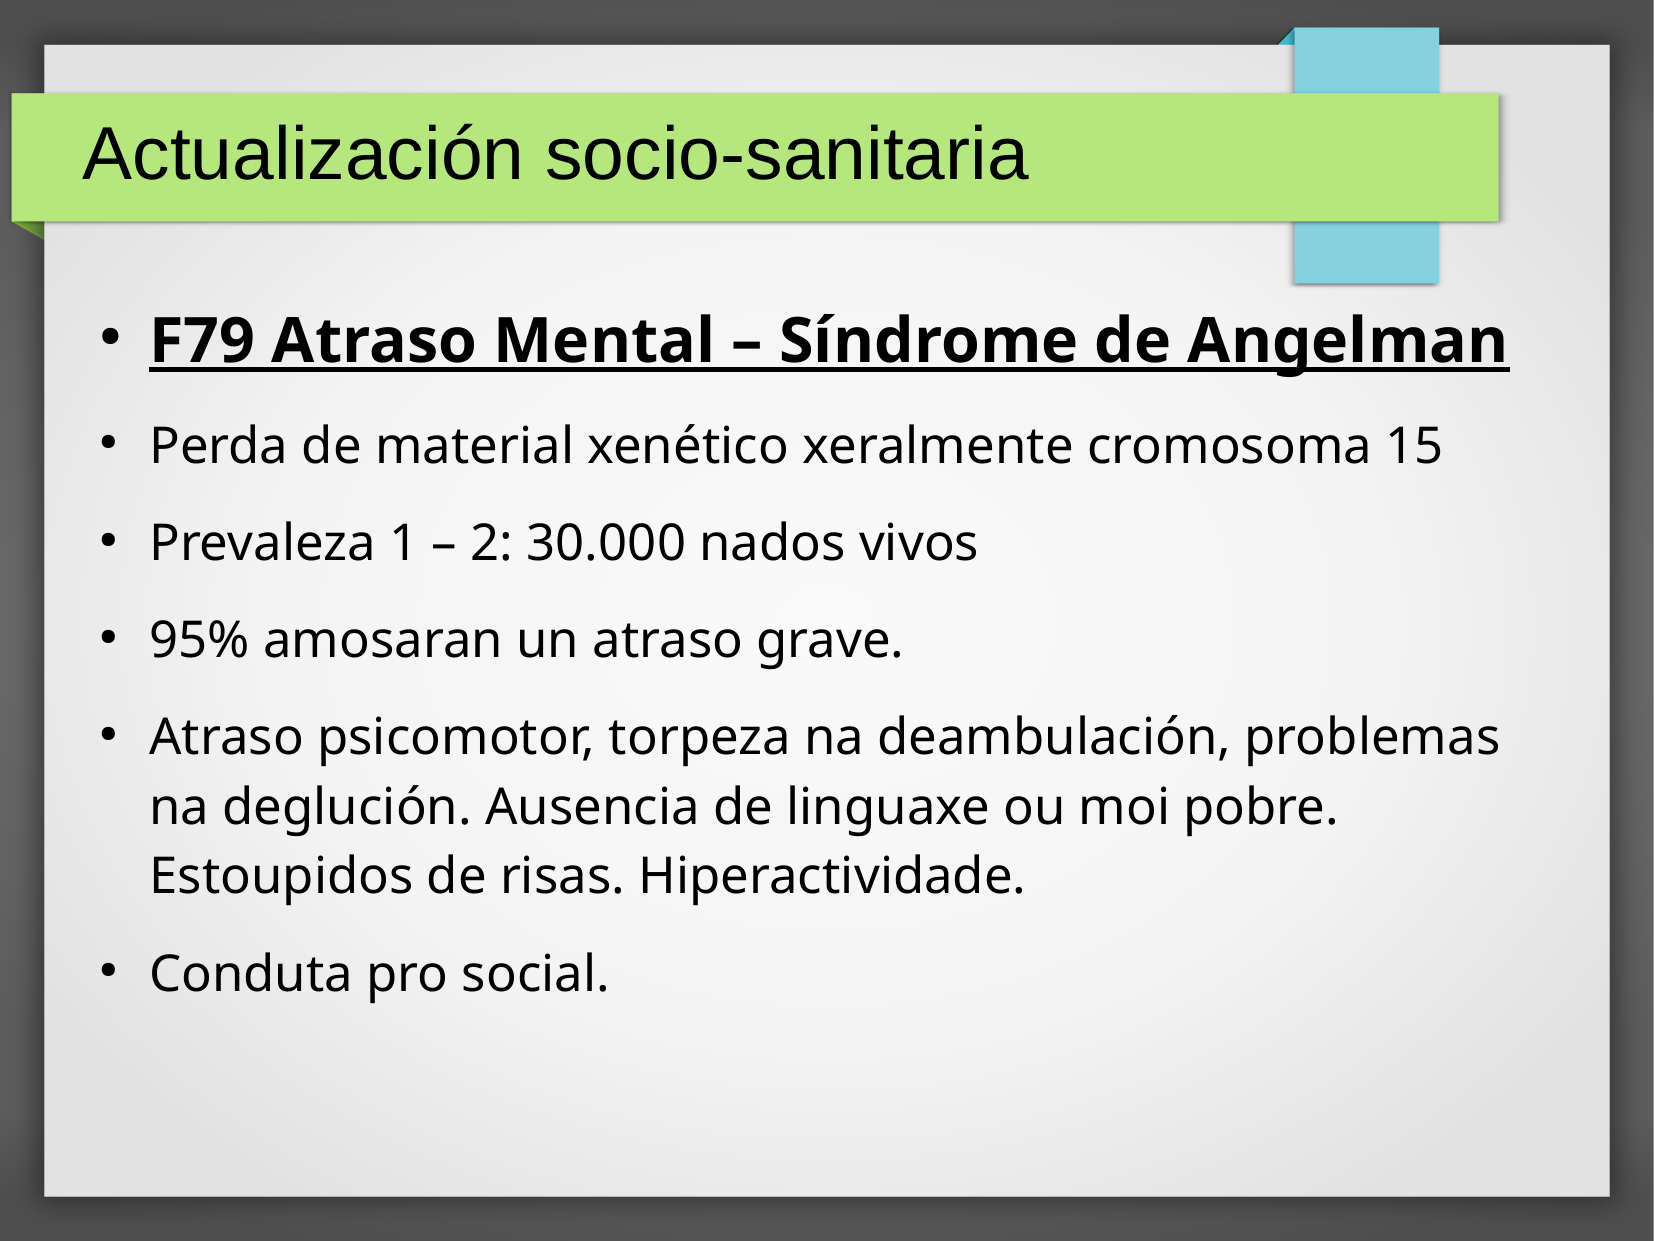

# Actualización socio-sanitaria
F79 Atraso Mental – Síndrome de Angelman
Perda de material xenético xeralmente cromosoma 15
Prevaleza 1 – 2: 30.000 nados vivos
95% amosaran un atraso grave.
Atraso psicomotor, torpeza na deambulación, problemas na deglución. Ausencia de linguaxe ou moi pobre. Estoupidos de risas. Hiperactividade.
Conduta pro social.